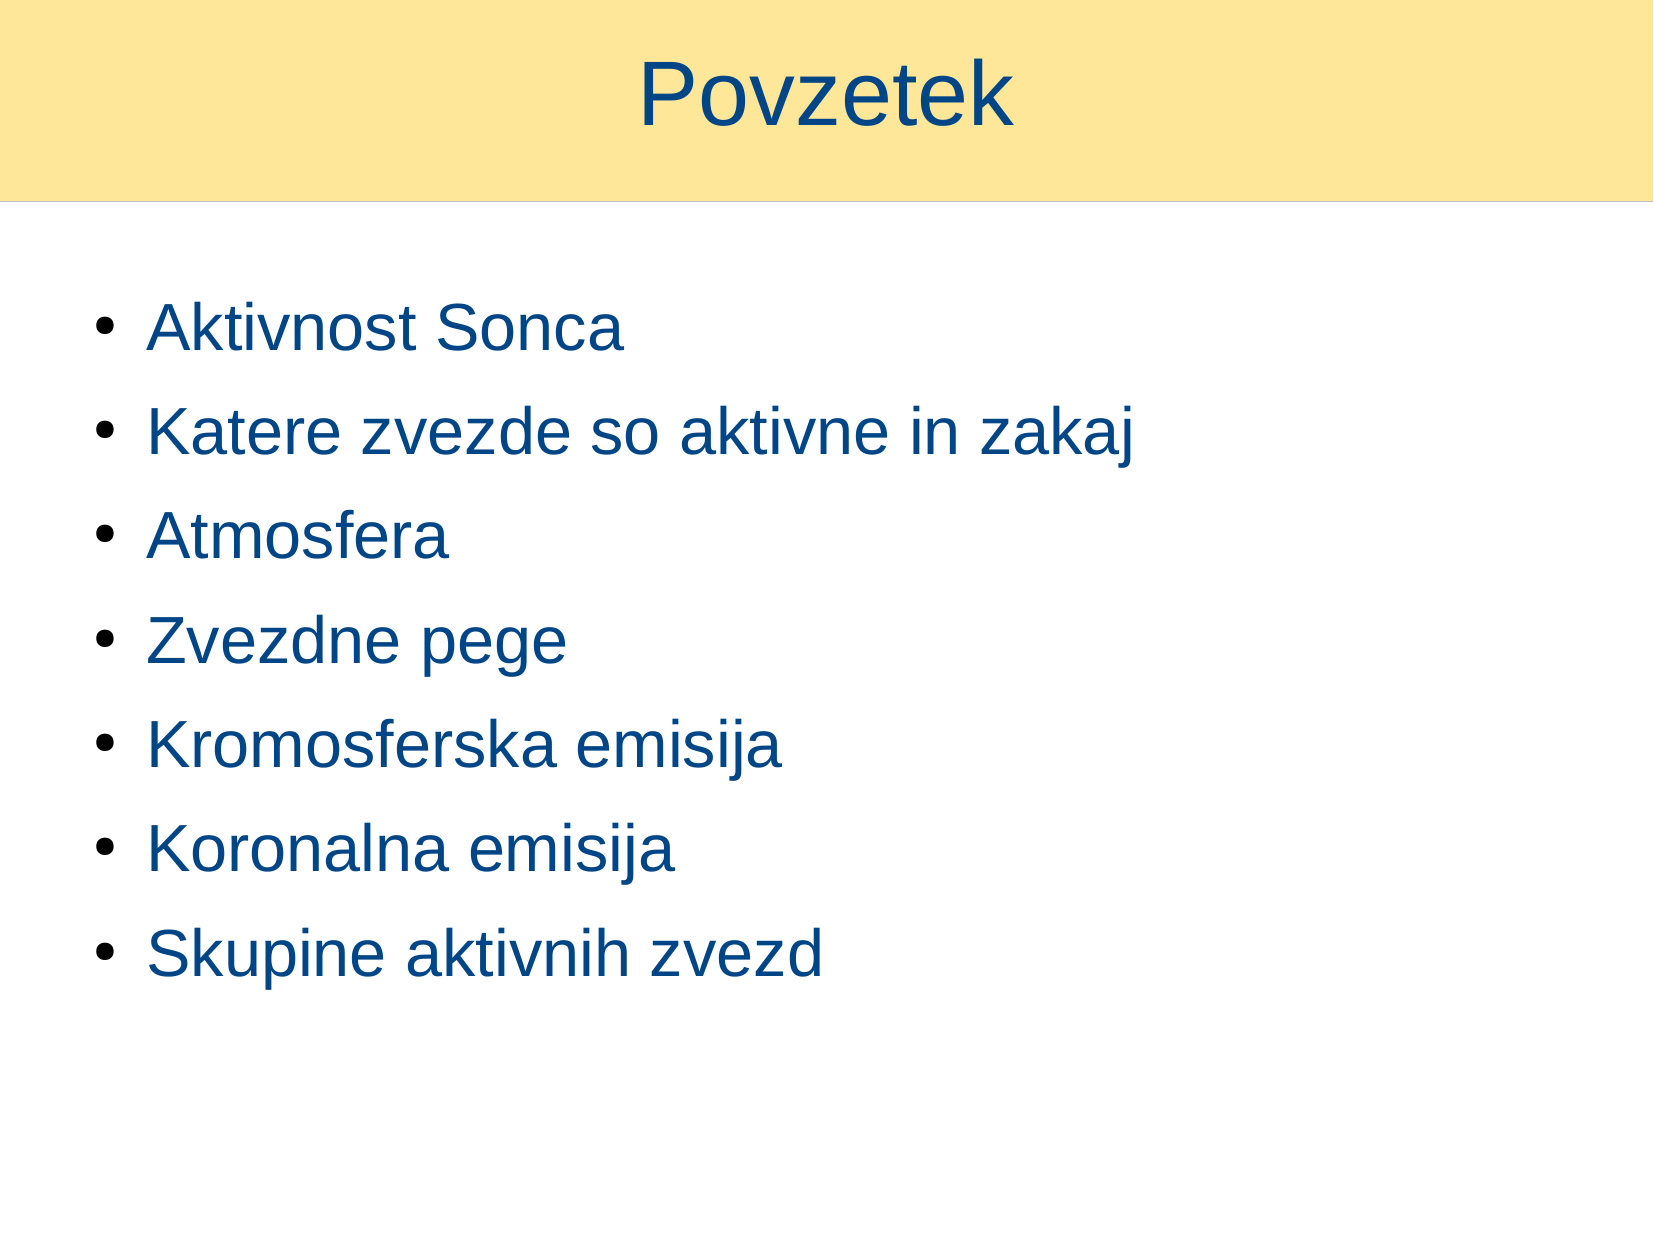

# Povzetek
Aktivnost Sonca
Katere zvezde so aktivne in zakaj
Atmosfera
Zvezdne pege
Kromosferska emisija
Koronalna emisija
Skupine aktivnih zvezd